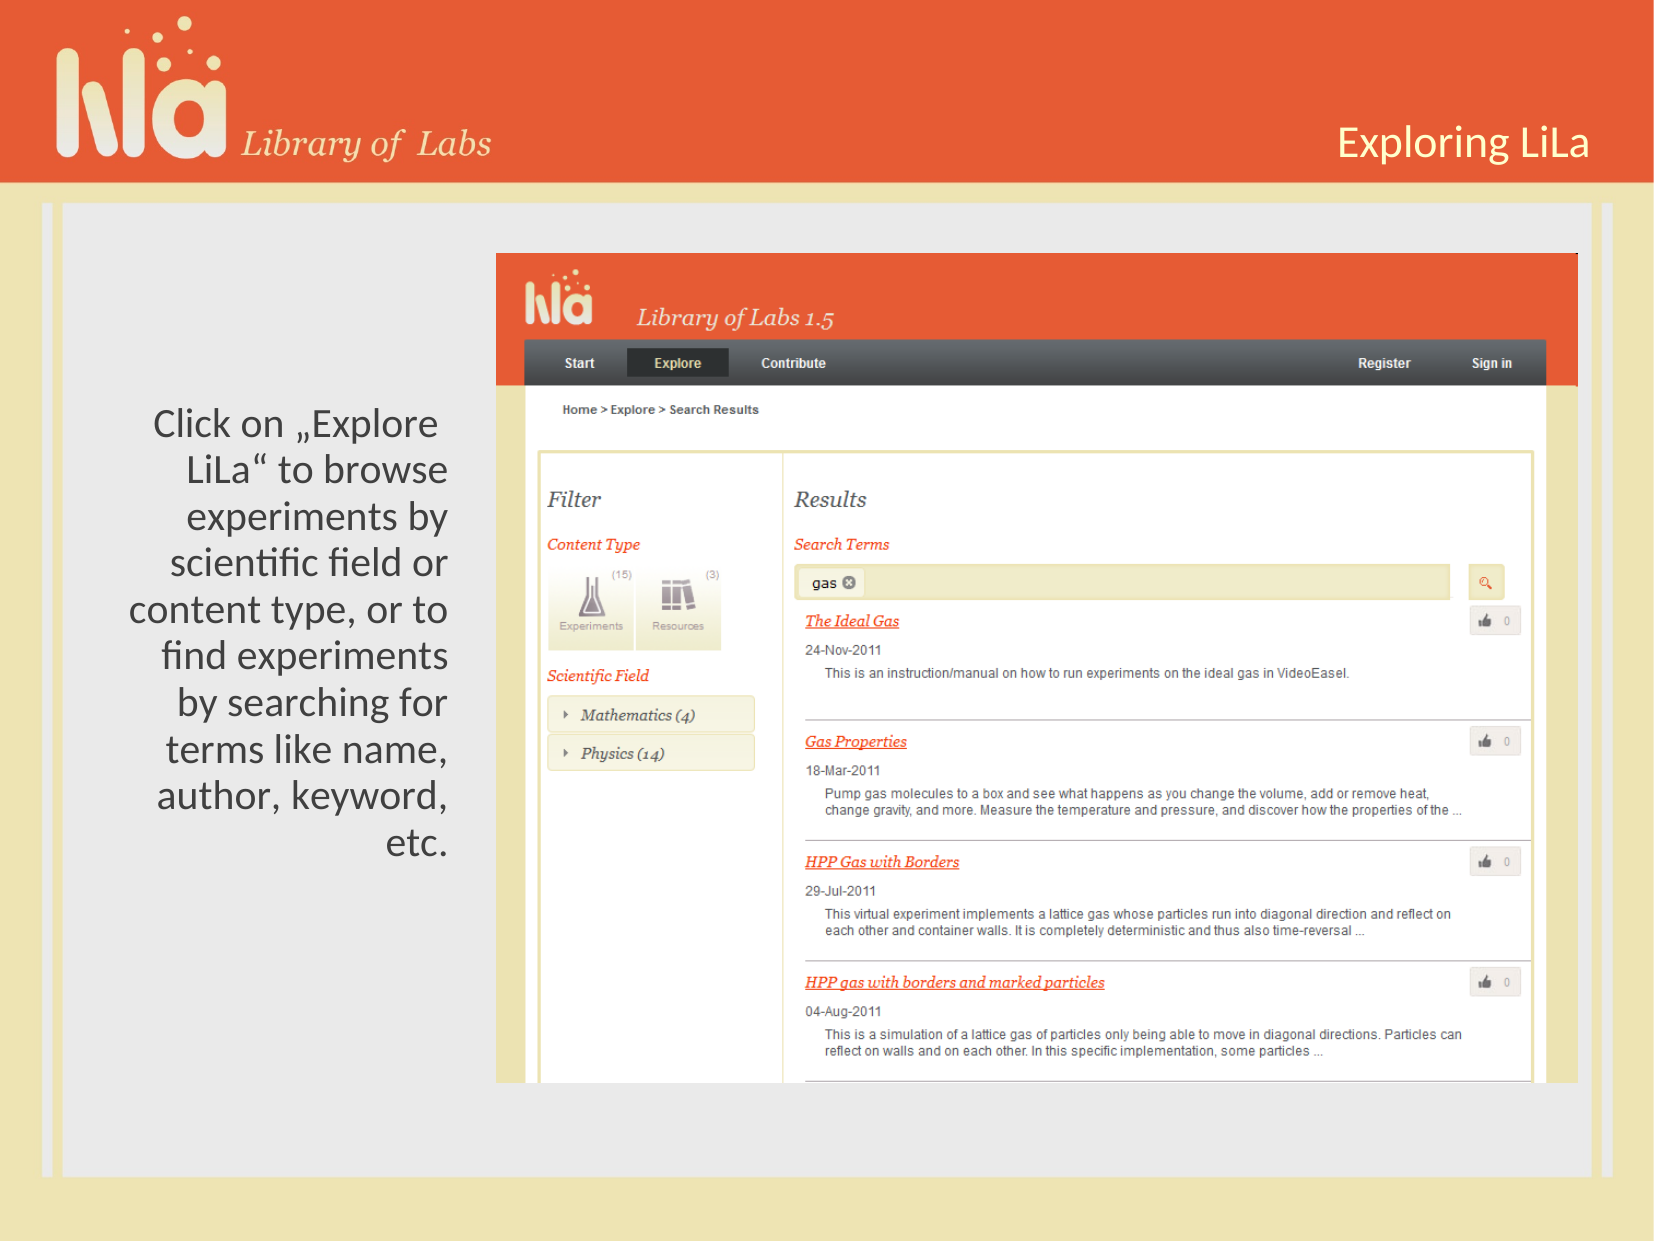

Exploring LiLa
# Click on „Explore LiLa“ to browse experiments by scientific field or content type, or to find experiments by searching for terms like name, author, keyword, etc.